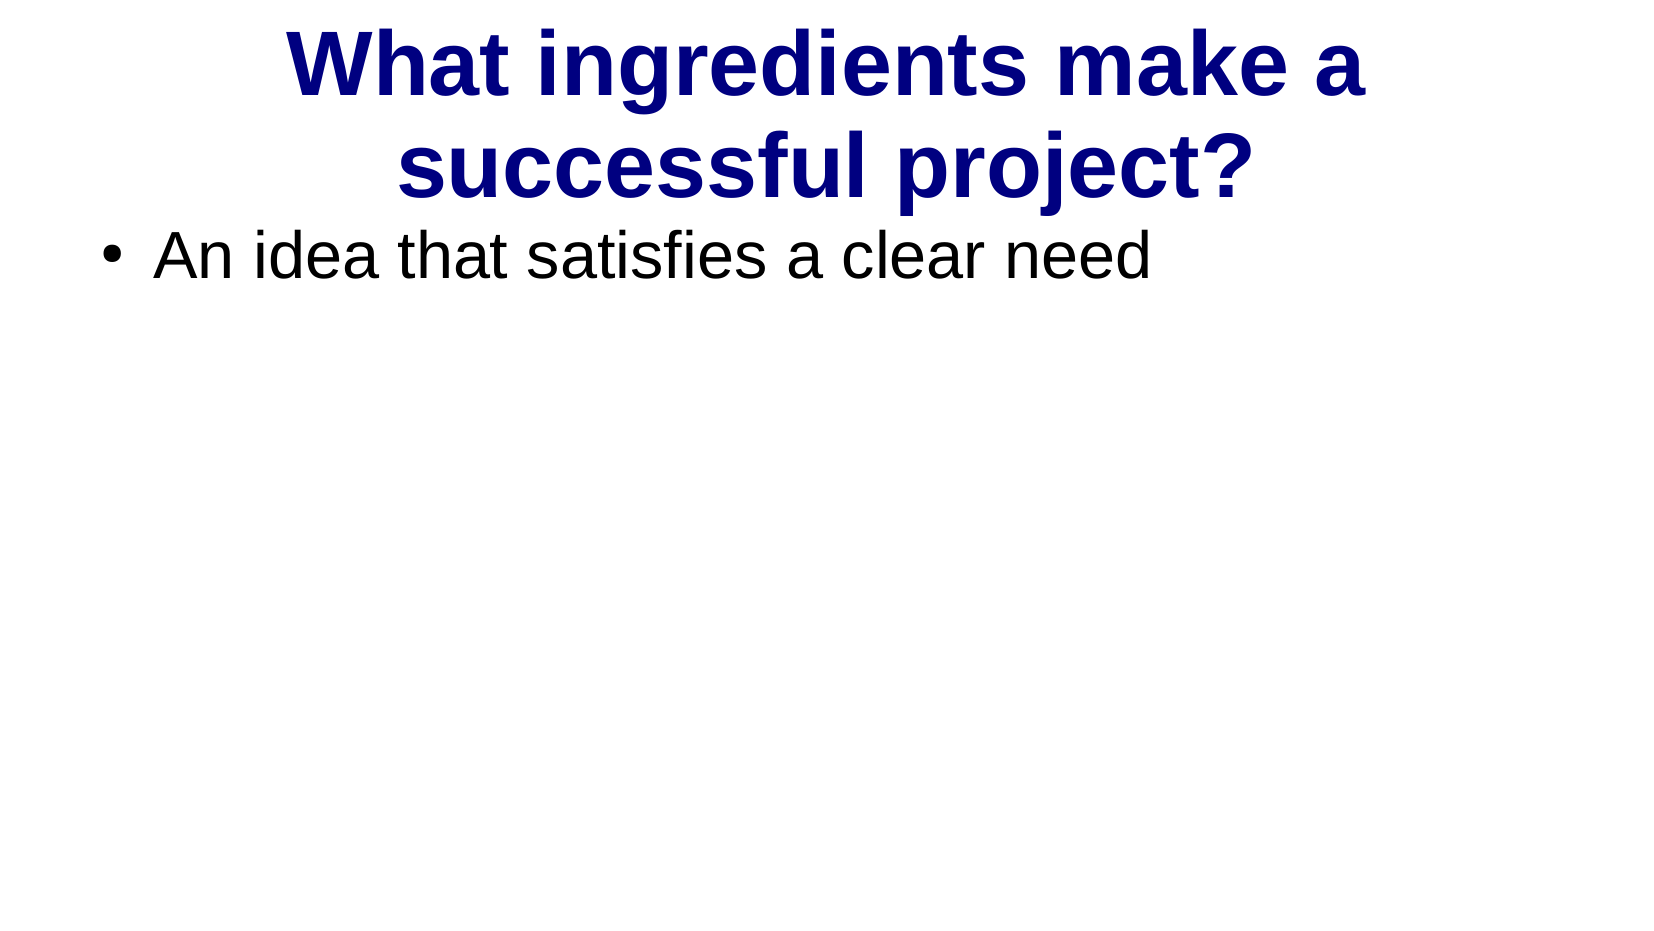

# What ingredients make a successful project?
An idea that satisfies a clear need